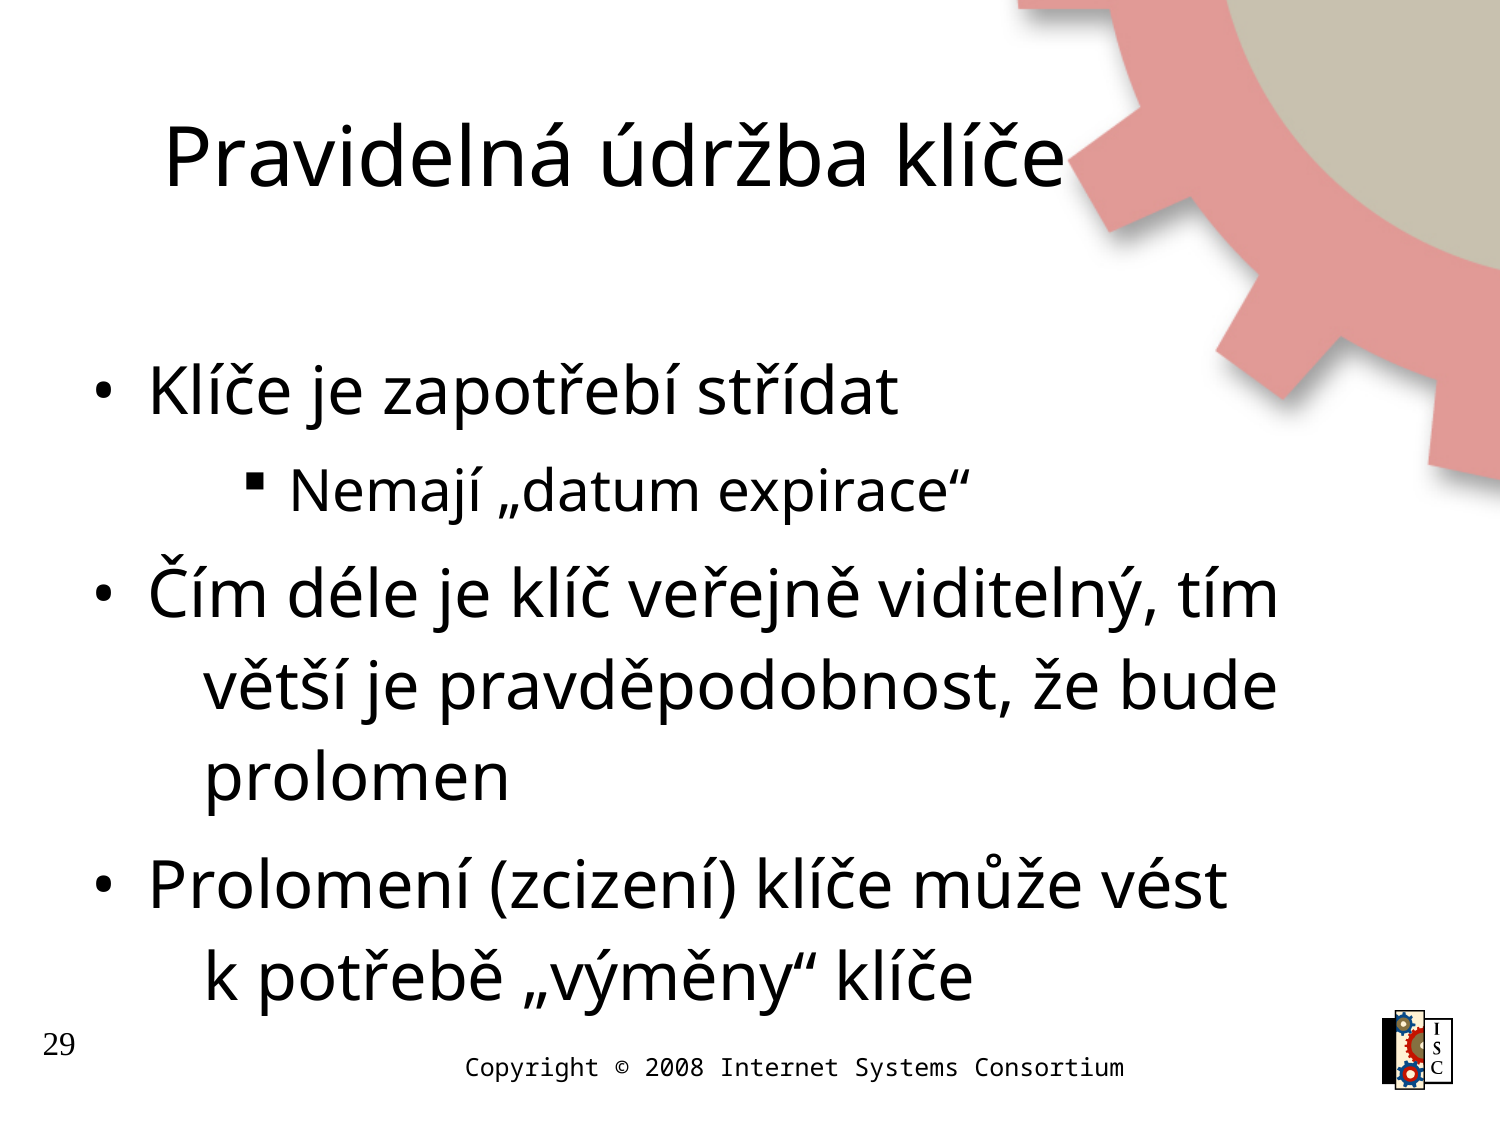

# Pravidelná údržba klíče
Klíče je zapotřebí střídat
Nemají „datum expirace“
Čím déle je klíč veřejně viditelný, tím větší je pravděpodobnost, že bude prolomen
Prolomení (zcizení) klíče může vést k potřebě „výměny“ klíče